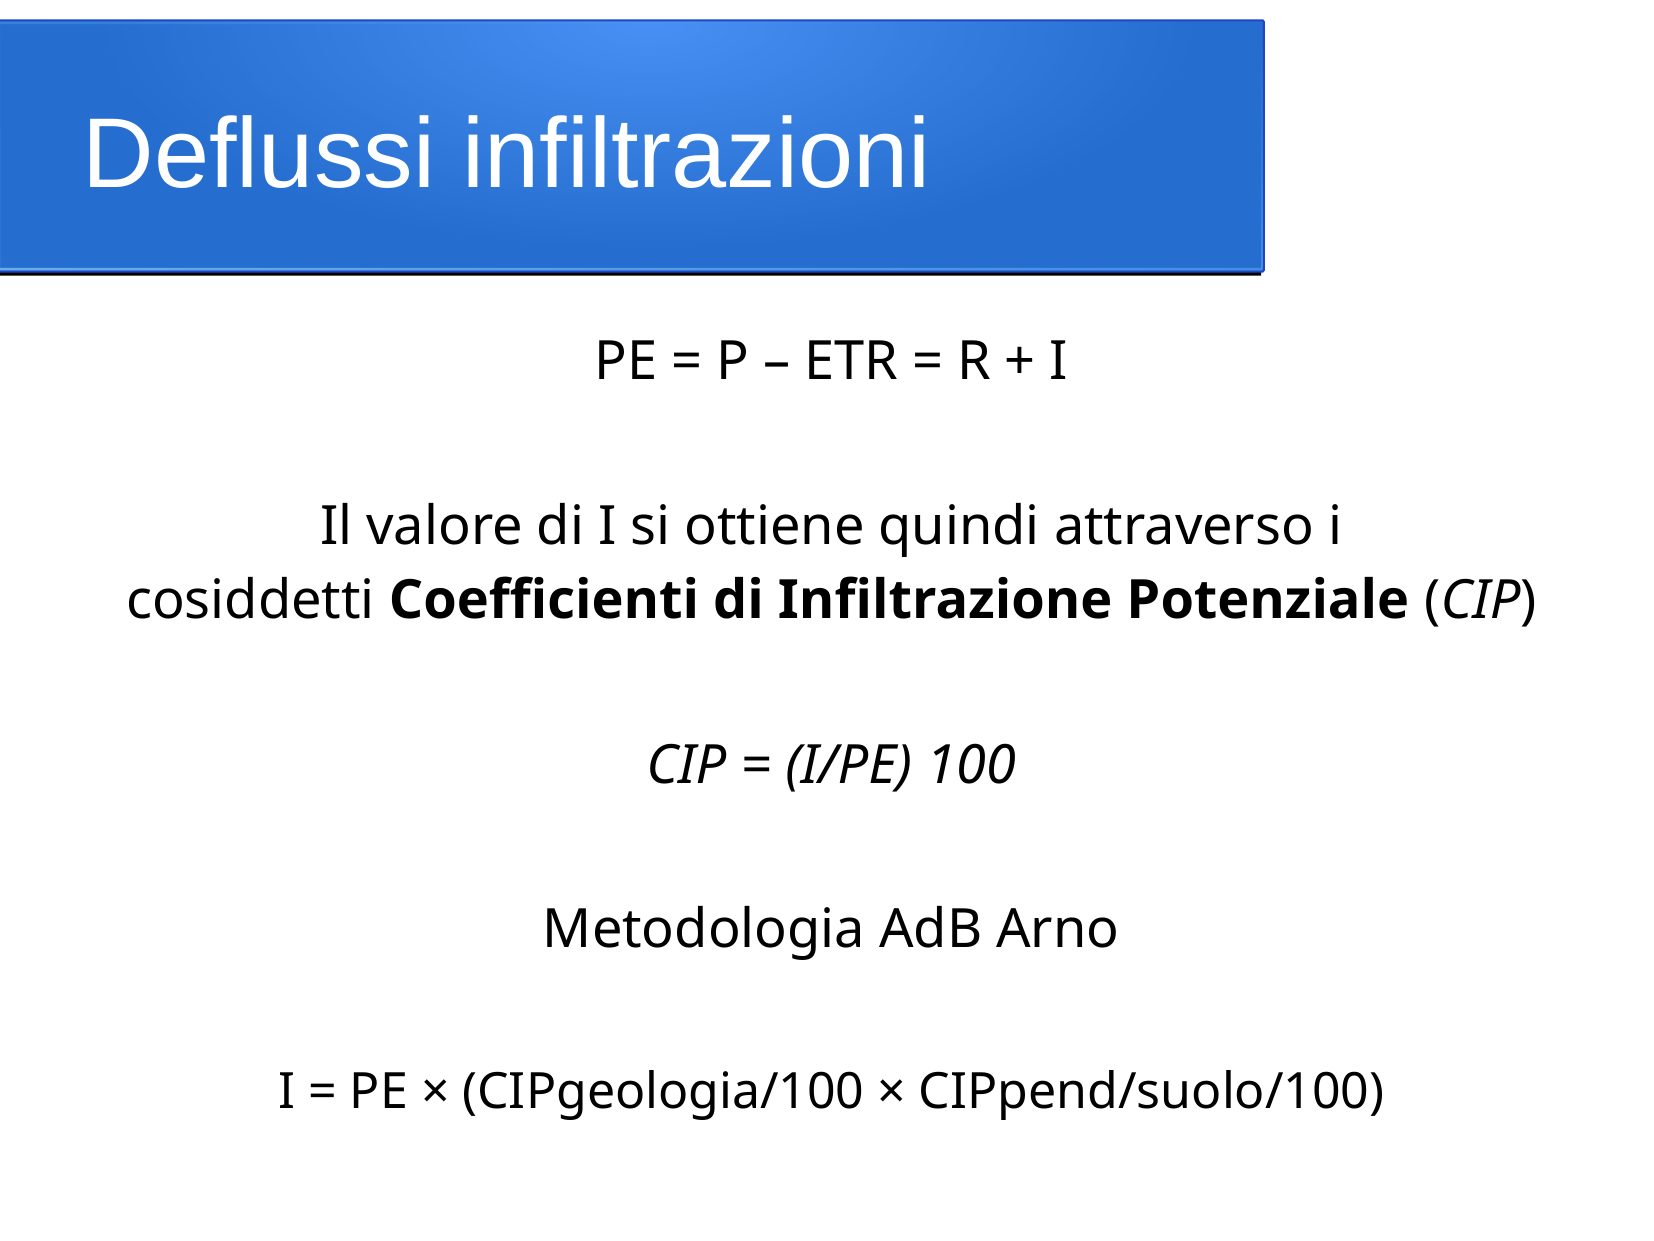

# Deflussi infiltrazioni
PE = P – ETR = R + I
Il valore di I si ottiene quindi attraverso i
cosiddetti Coefficienti di Infiltrazione Potenziale (CIP)
CIP = (I/PE) 100
Metodologia AdB Arno
I = PE × (CIPgeologia/100 × CIPpend/suolo/100)